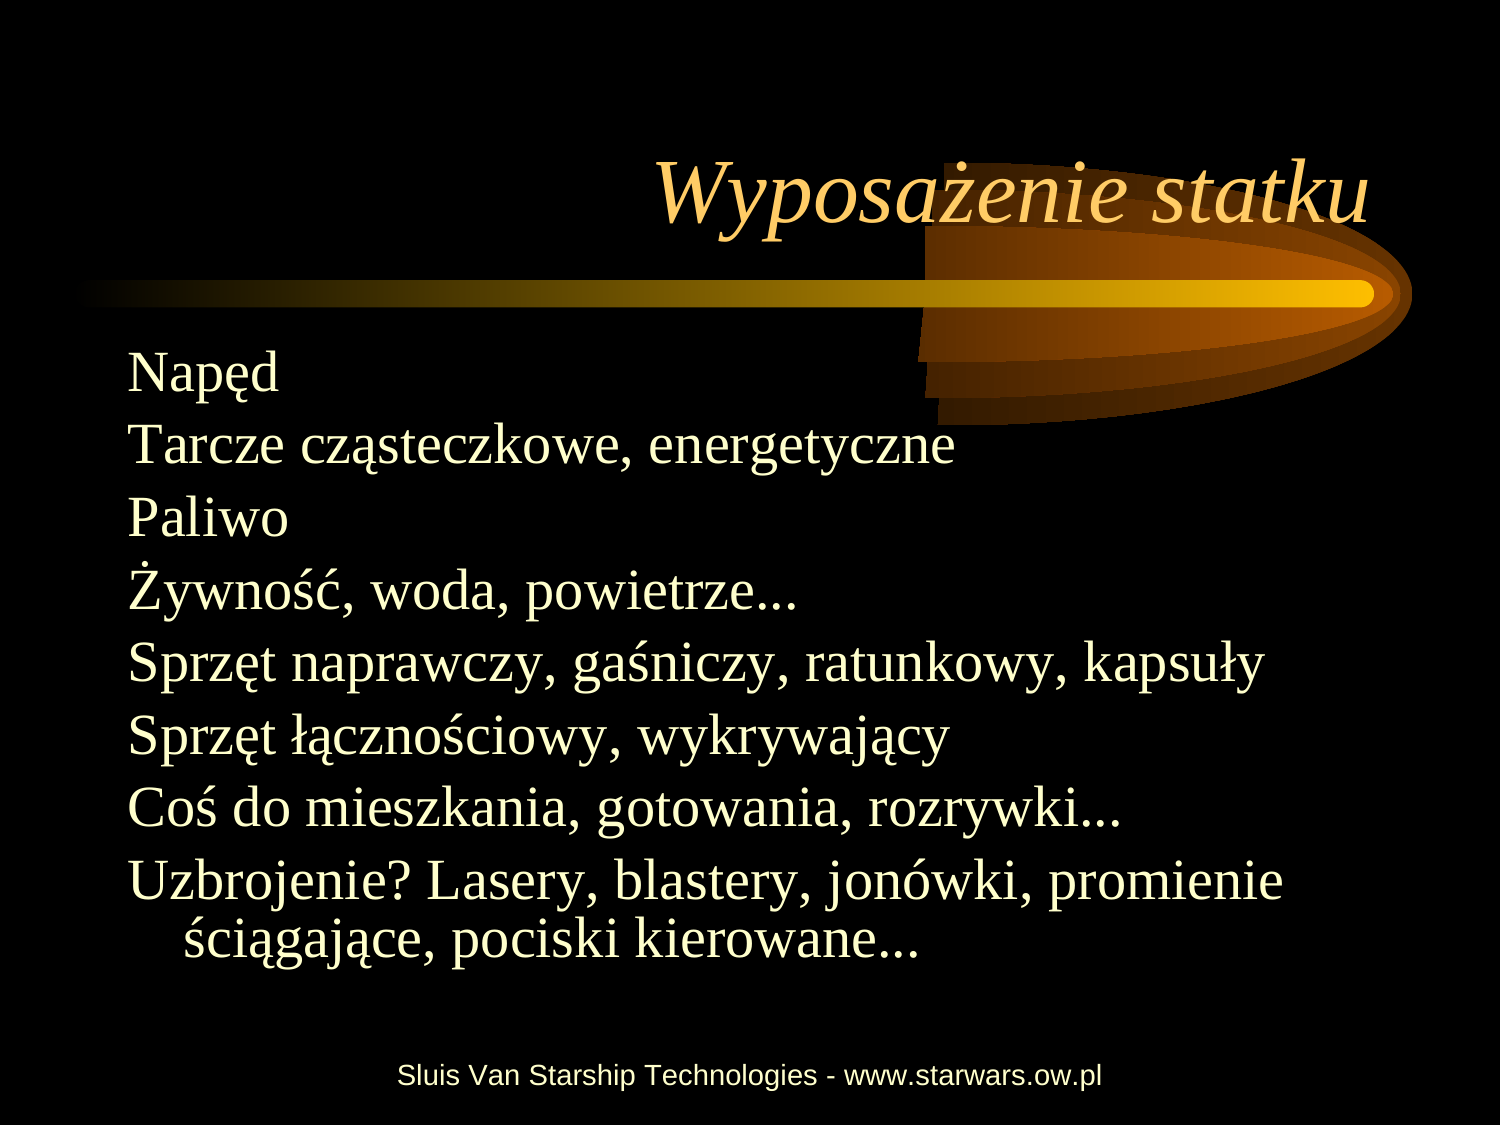

# Wyposażenie statku
Napęd
Tarcze cząsteczkowe, energetyczne
Paliwo
Żywność, woda, powietrze...
Sprzęt naprawczy, gaśniczy, ratunkowy, kapsuły
Sprzęt łącznościowy, wykrywający
Coś do mieszkania, gotowania, rozrywki...
Uzbrojenie? Lasery, blastery, jonówki, promienie ściągające, pociski kierowane...
Sluis Van Starship Technologies - www.starwars.ow.pl